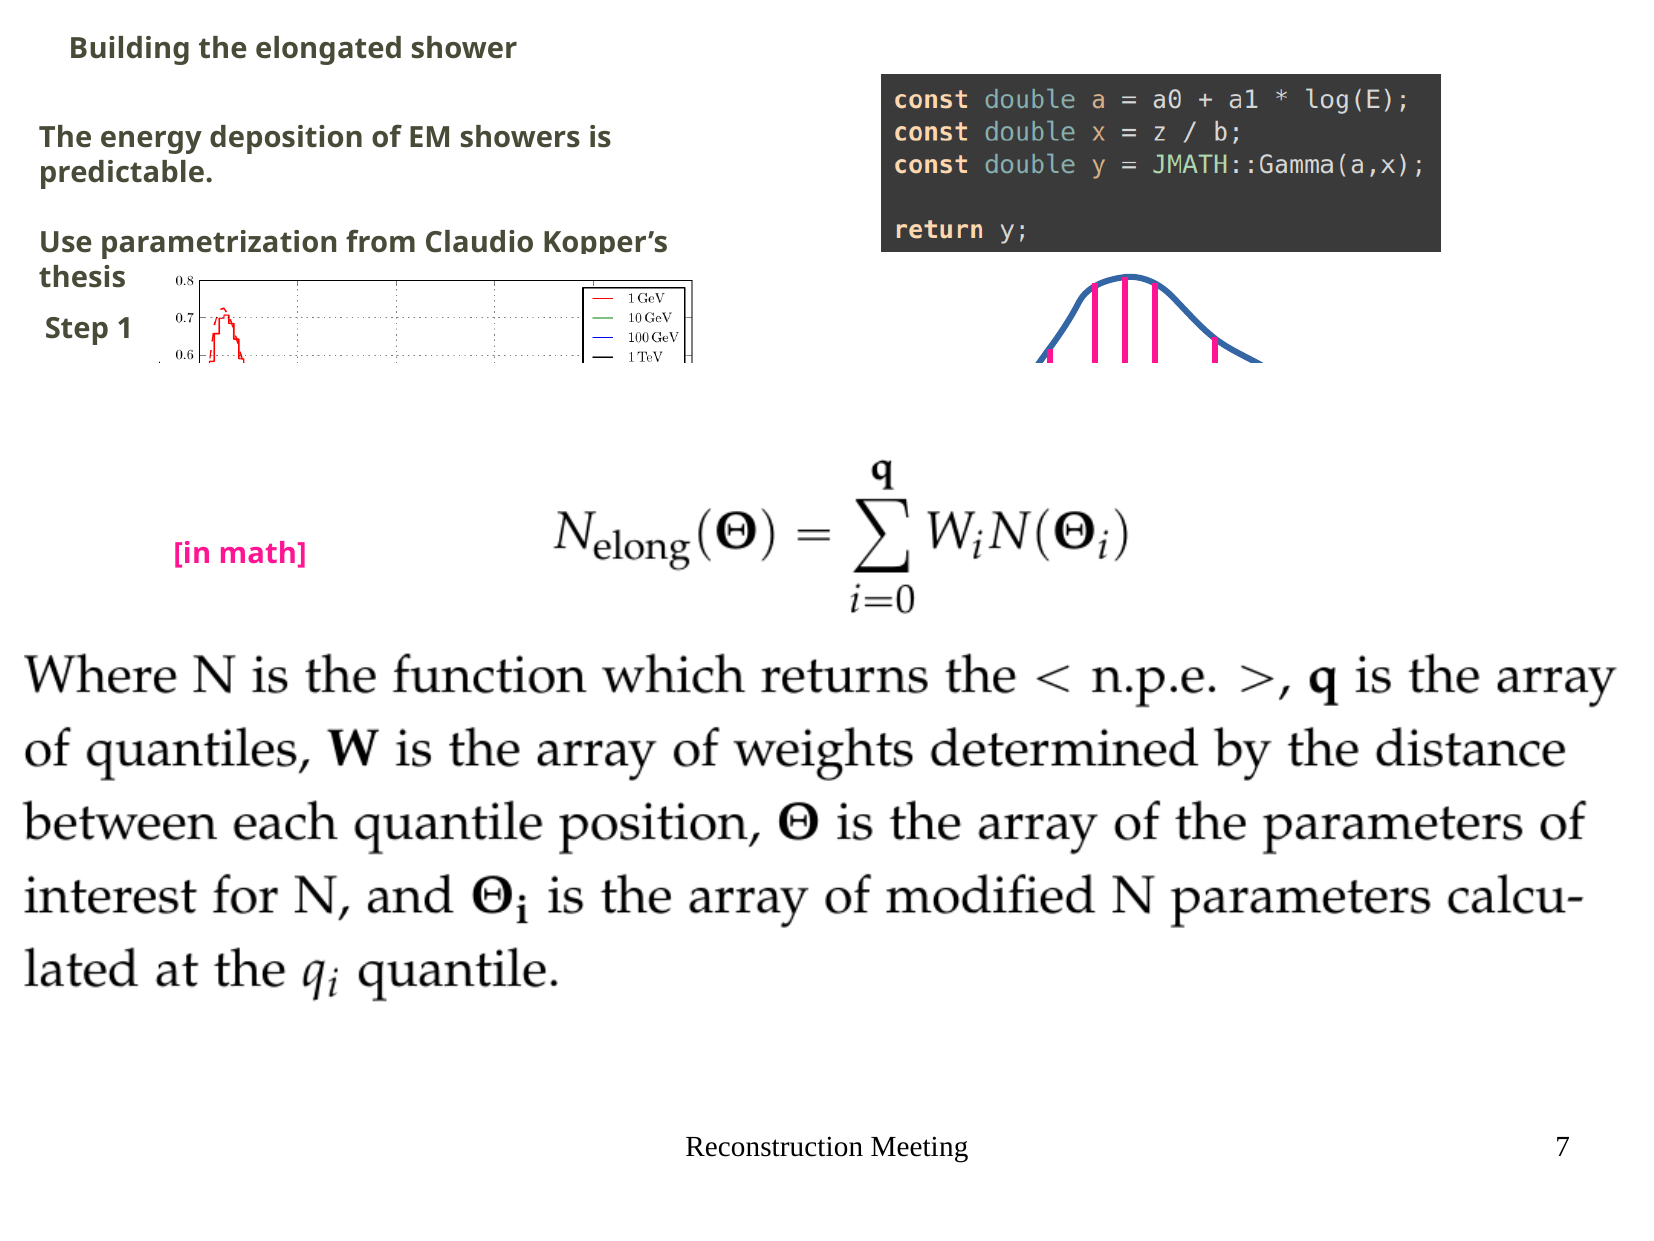

Building the elongated shower
The energy deposition of EM showers is predictable.
Use parametrization from Claudio Kopper’s thesis →
Step 1: pick an array of sample quantiles
	What worked for me: 20 evenly spaced (5%, 10%, ...)
Sample positions
Shower profile
Step 2: sum weighed contribution from PDF at each quantile position.
[in math]
Weights
PDF sample positions
Reconstruction Meeting
7